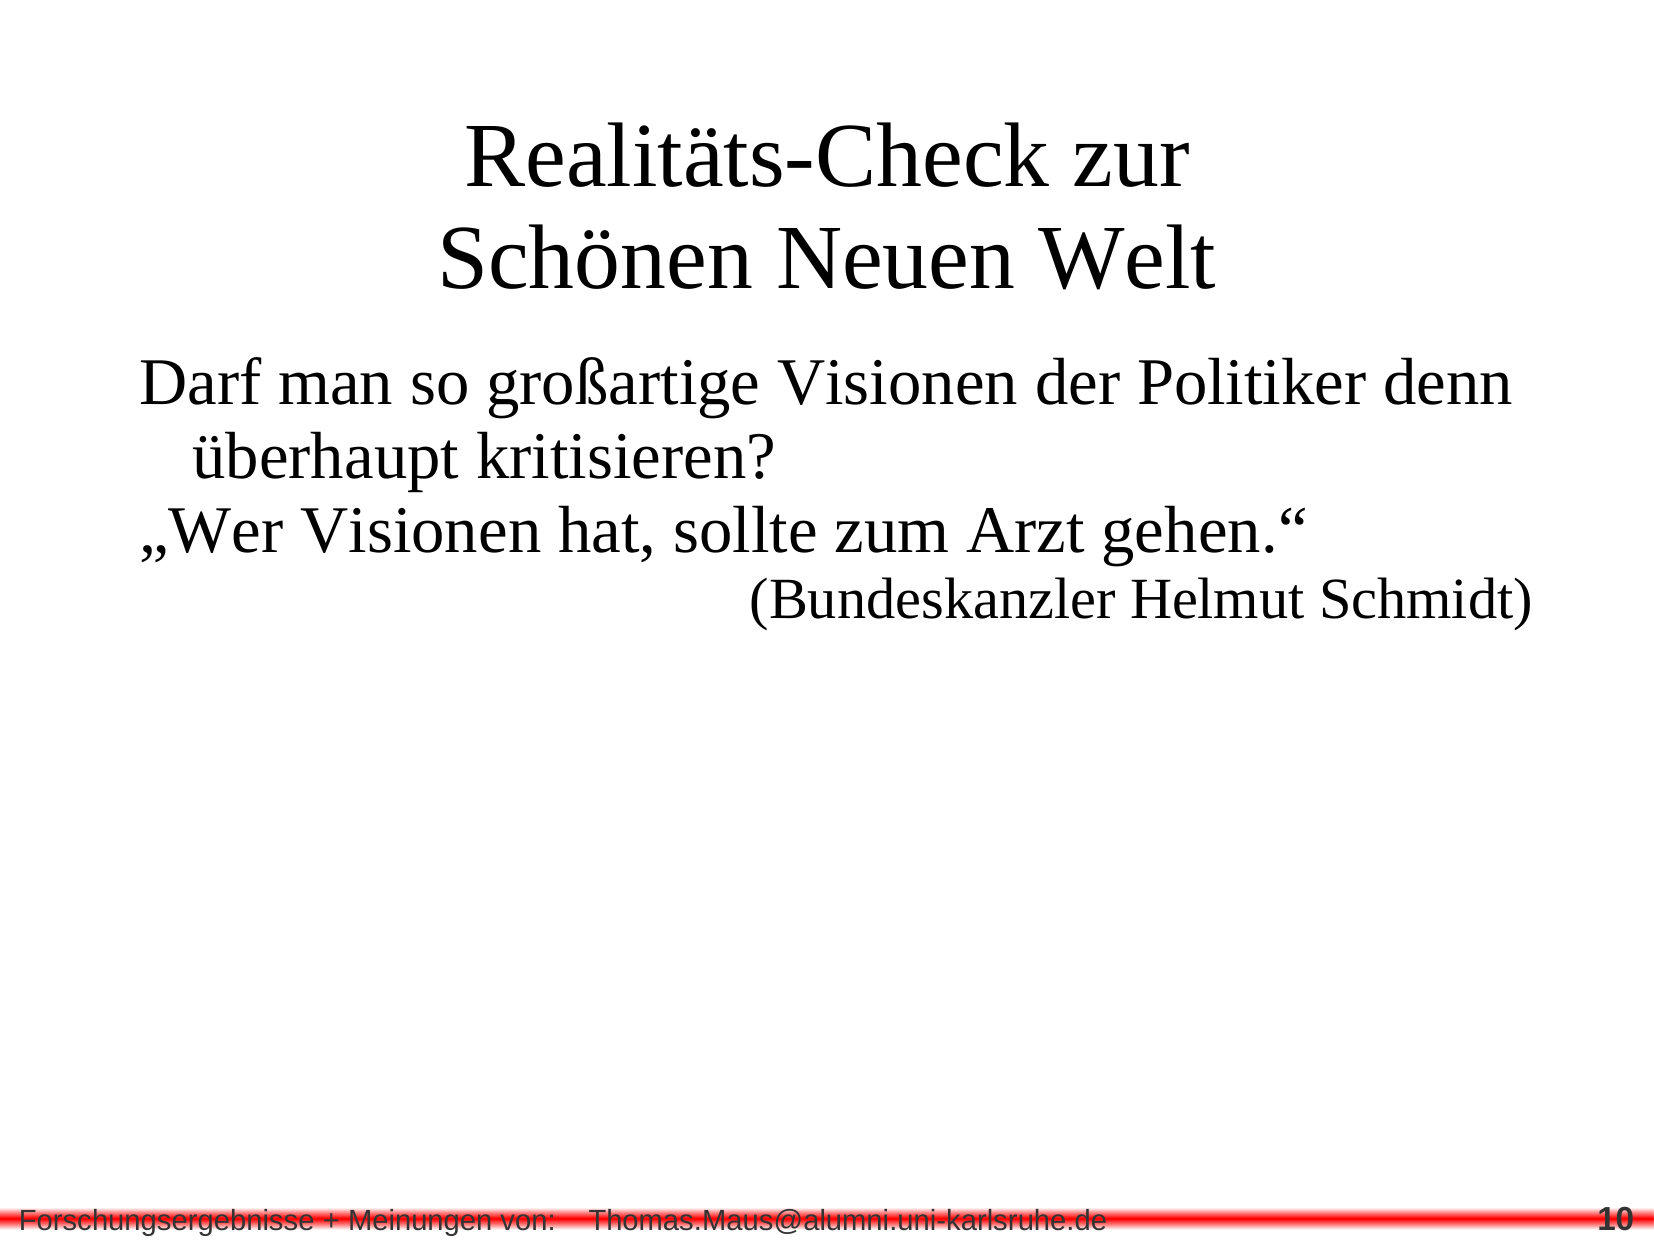

# Realitäts-Check zur Schönen Neuen Welt
Darf man so großartige Visionen der Politiker denn überhaupt kritisieren?
„Wer Visionen hat, sollte zum Arzt gehen.“
(Bundeskanzler Helmut Schmidt)